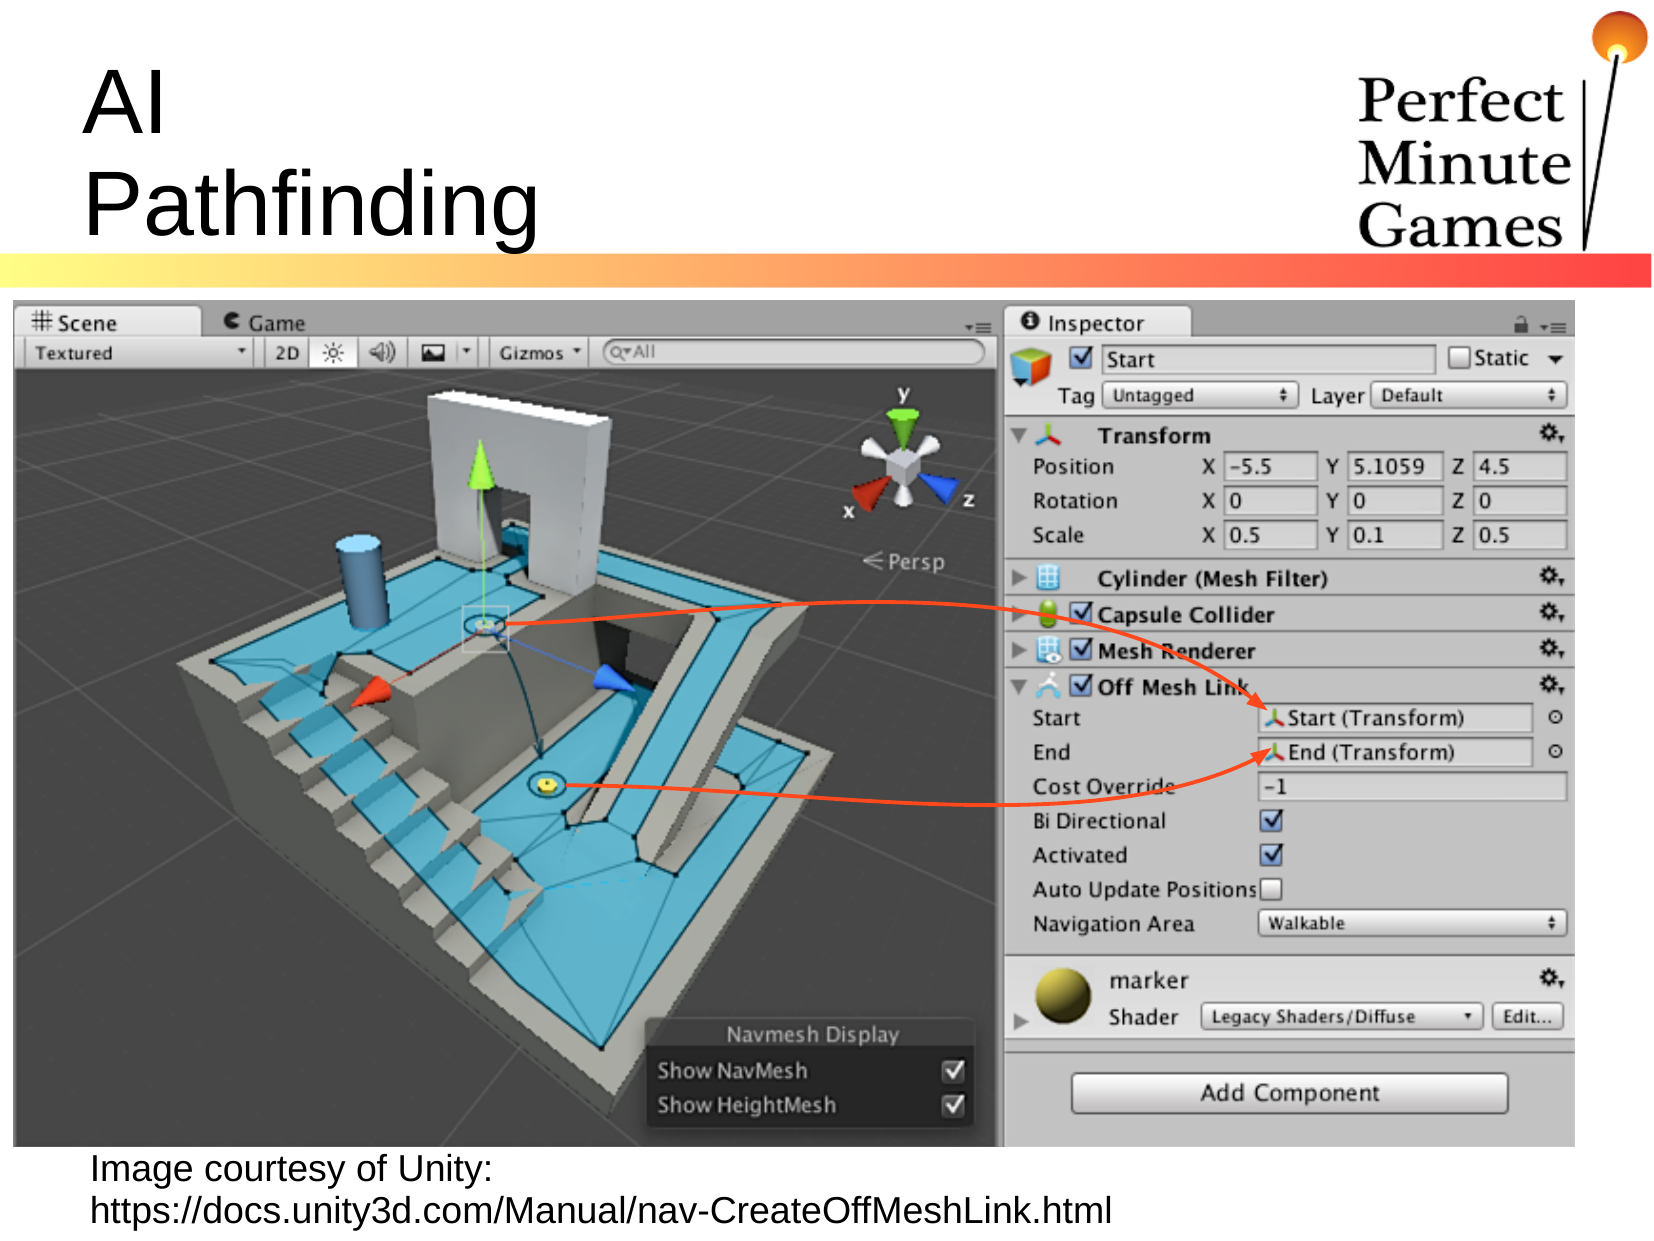

# AI Pathfinding
Image courtesy of Unity:
https://docs.unity3d.com/Manual/nav-CreateOffMeshLink.html